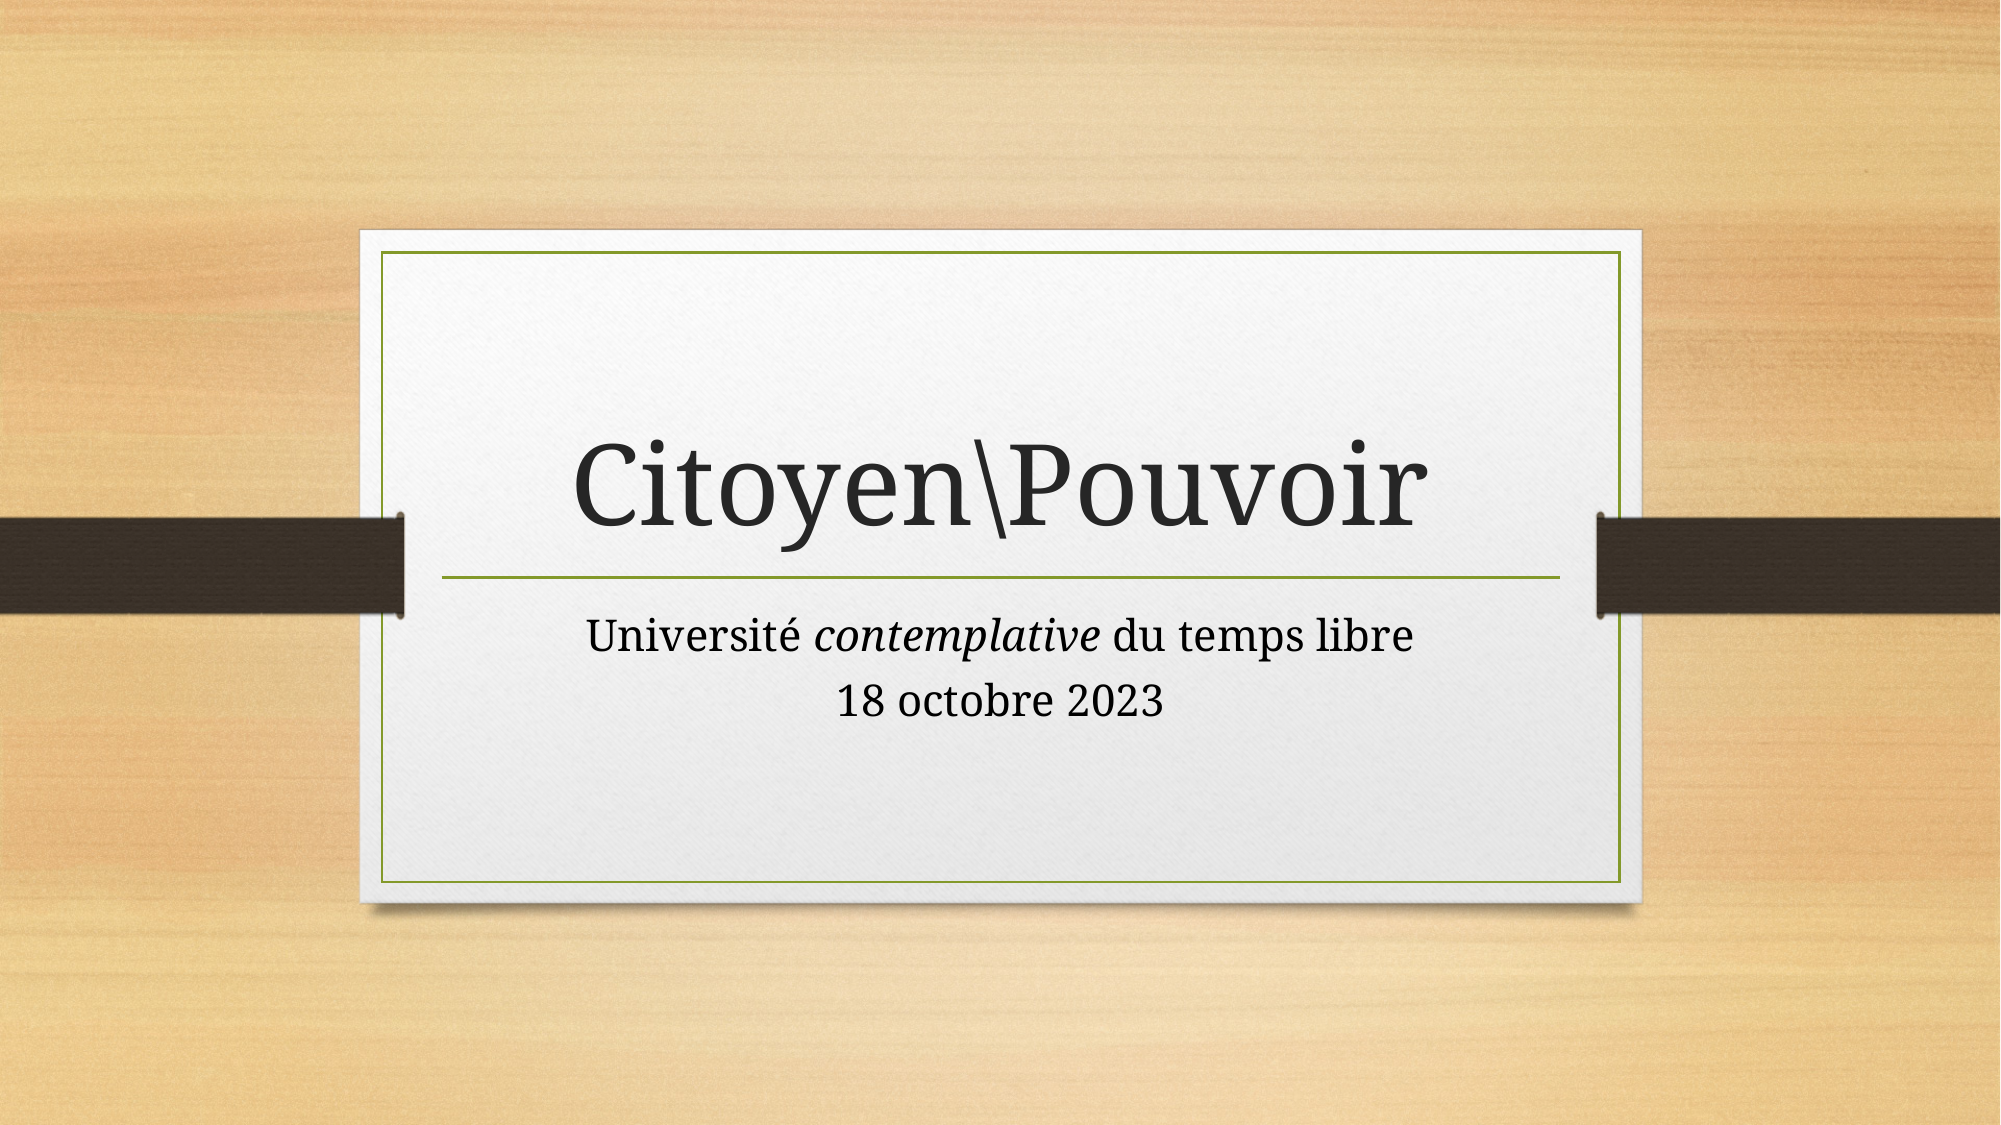

# Citoyen\Pouvoir
Université contemplative du temps libre
18 octobre 2023